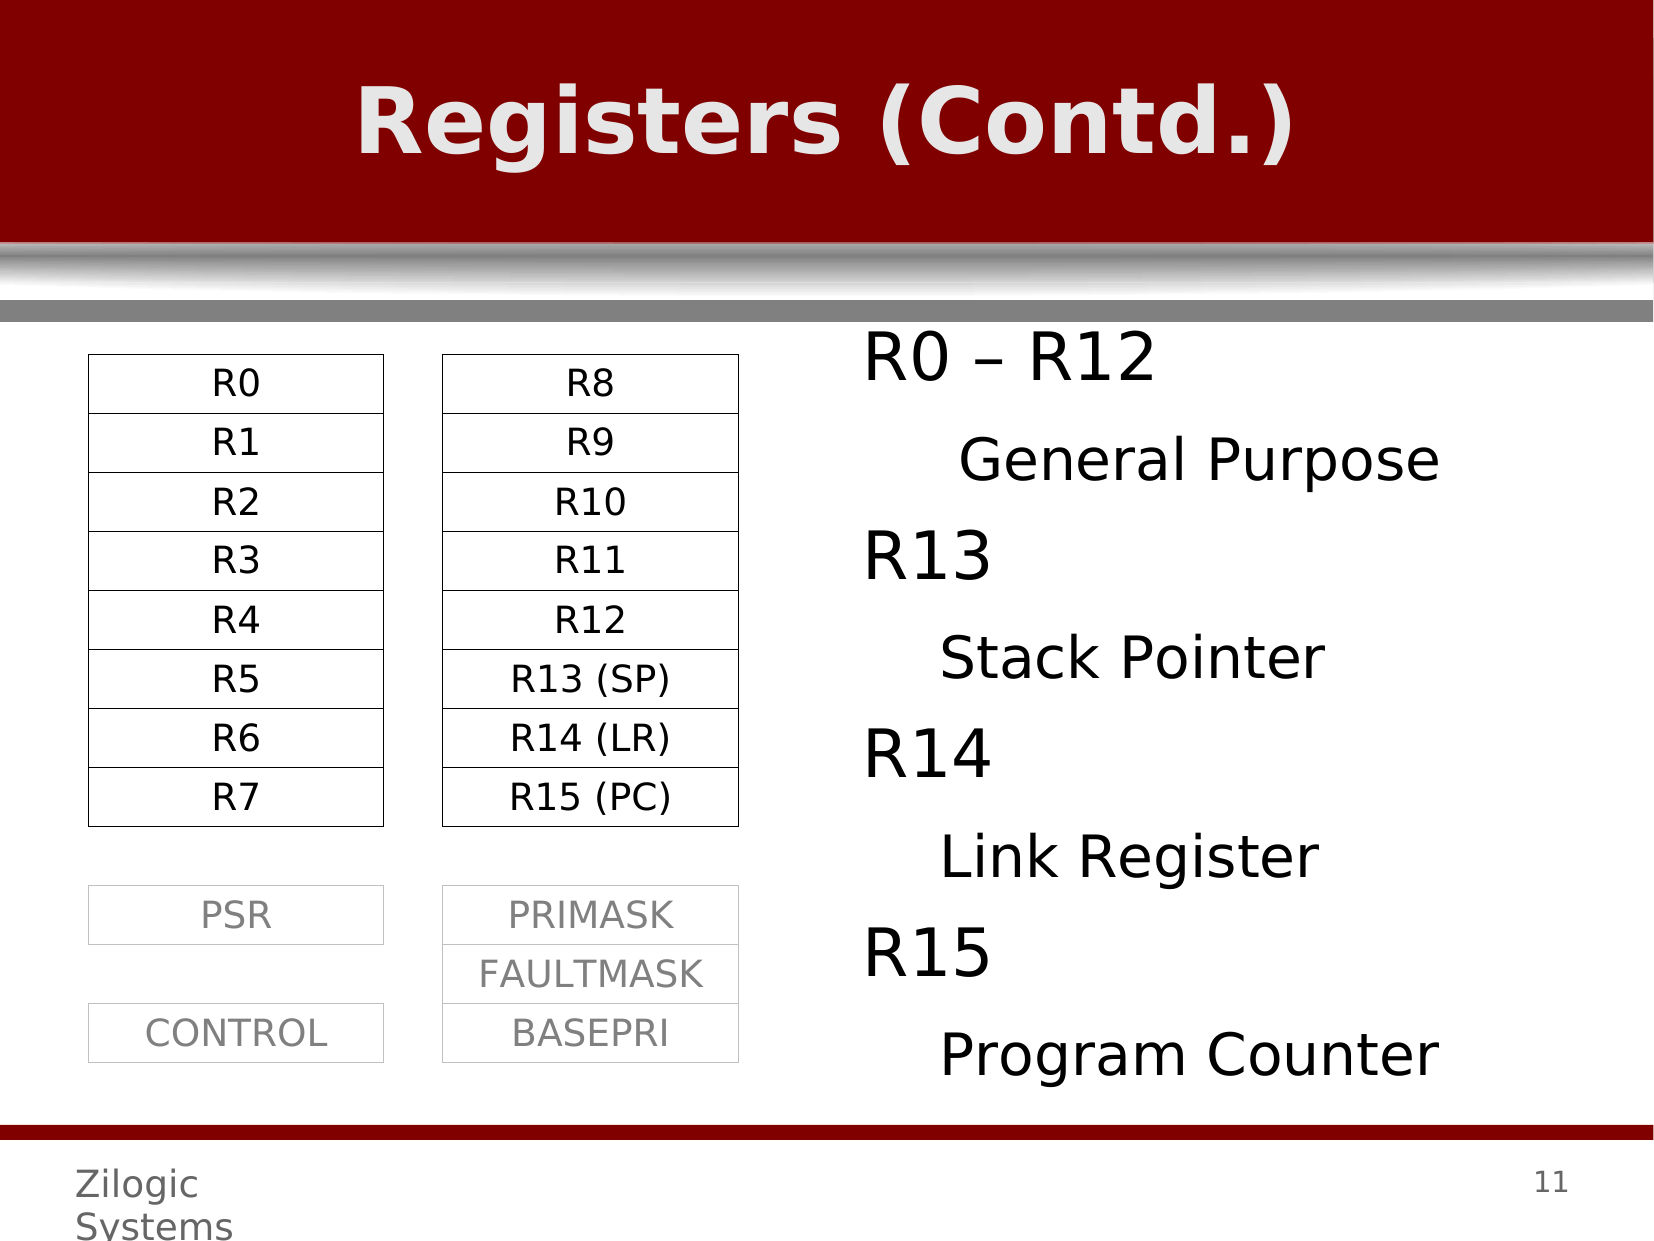

# Registers (Contd.)
R0 – R12
 General Purpose
R13
Stack Pointer
R14
Link Register
R15
Program Counter
R0
R8
R1
R9
R2
R10
R3
R11
R4
R12
R5
R13 (SP)
R6
R14 (LR)
R7
R15 (PC)
PSR
PRIMASK
FAULTMASK
CONTROL
BASEPRI
11